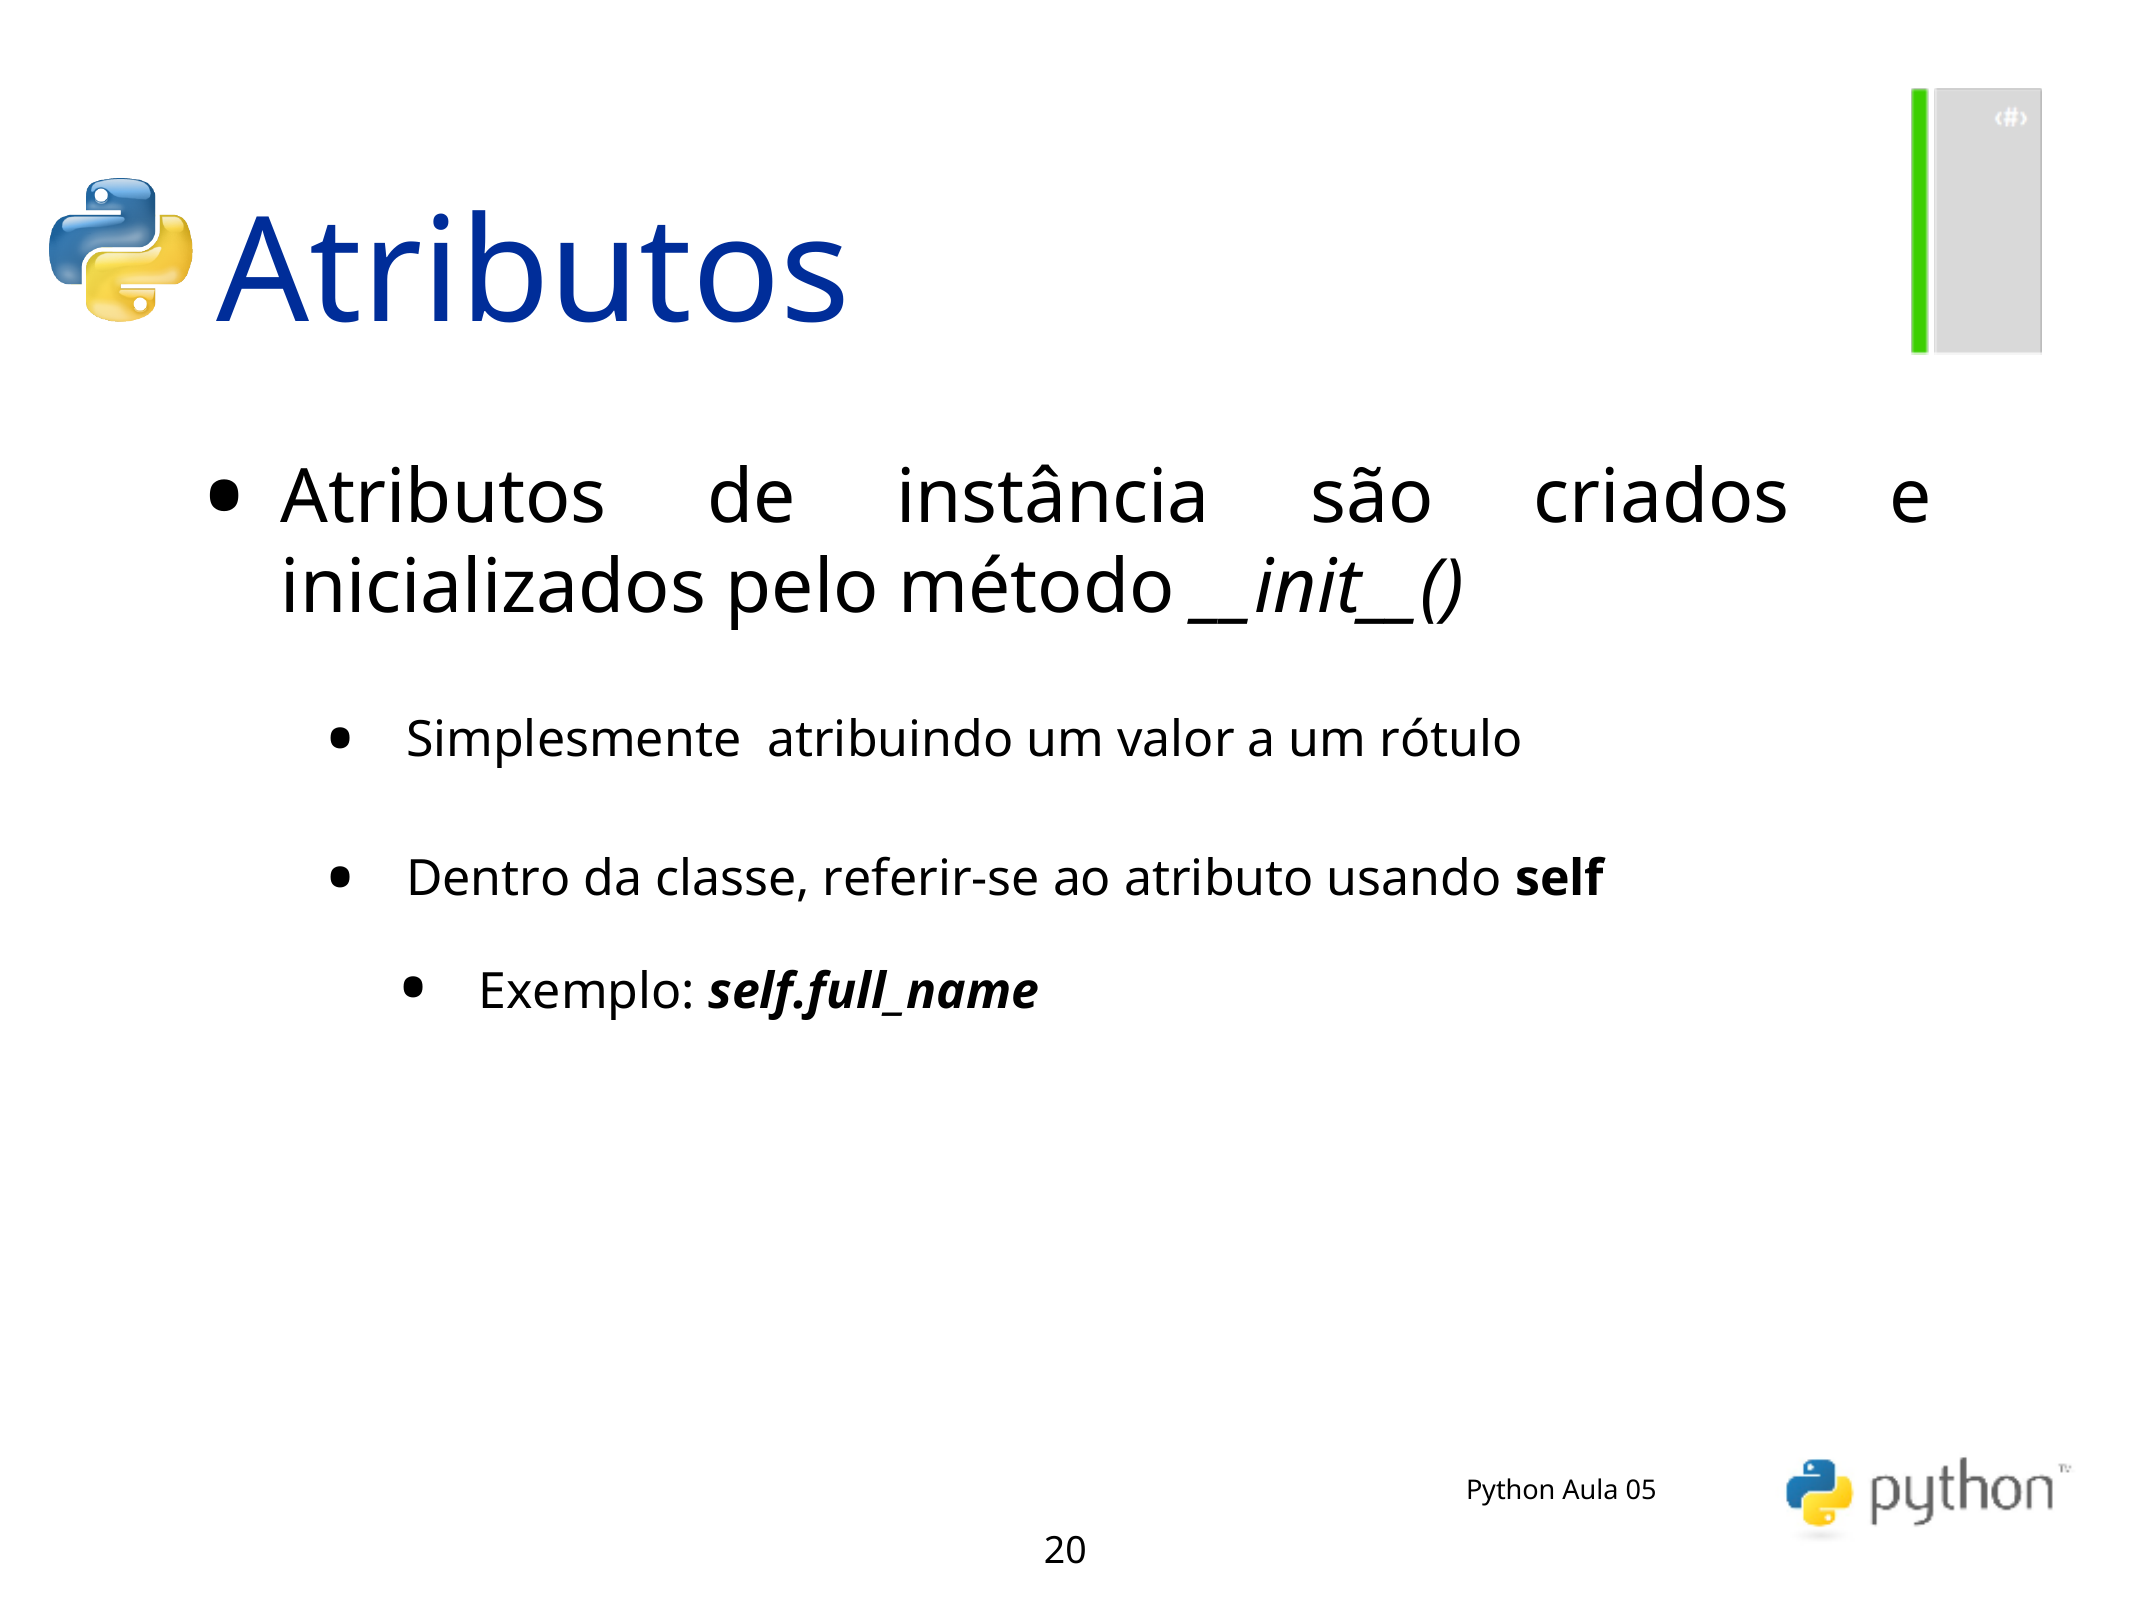

# Atributos
Atributos de instância são criados e inicializados pelo método __init__()
Simplesmente atribuindo um valor a um rótulo
Dentro da classe, referir-se ao atributo usando self
Exemplo: self.full_name
Python Aula 05